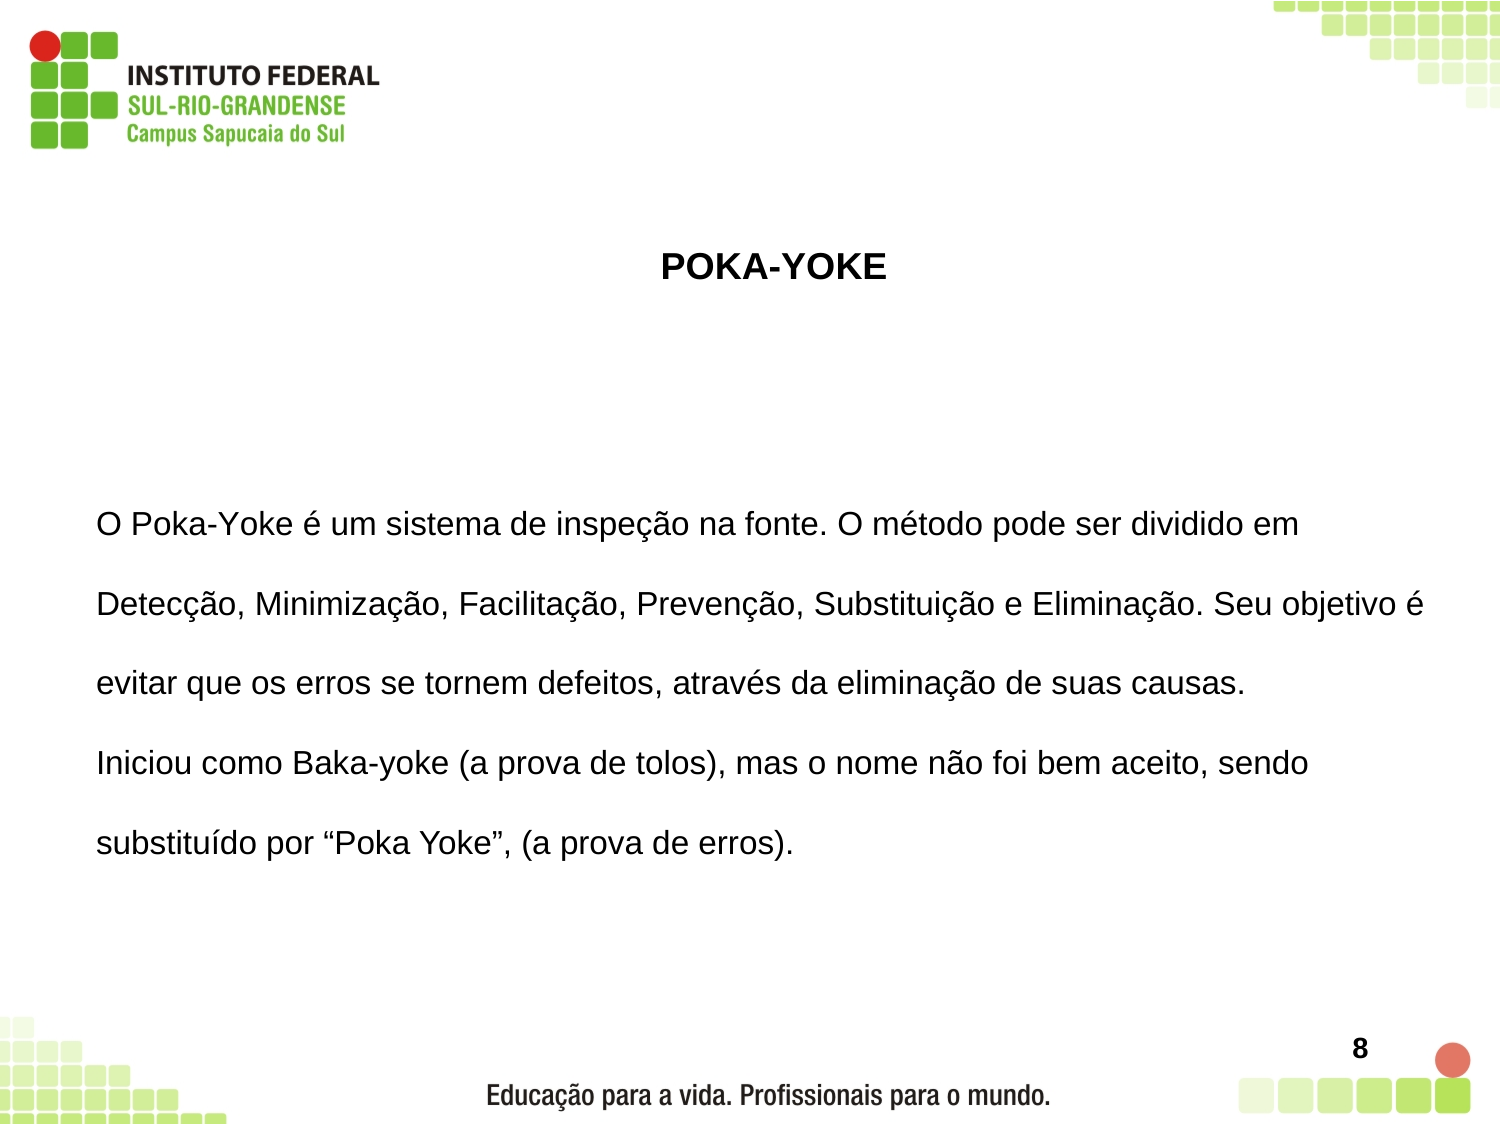

POKA-YOKE
O Poka-Yoke é um sistema de inspeção na fonte. O método pode ser dividido em Detecção, Minimização, Facilitação, Prevenção, Substituição e Eliminação. Seu objetivo é evitar que os erros se tornem defeitos, através da eliminação de suas causas.
Iniciou como Baka-yoke (a prova de tolos), mas o nome não foi bem aceito, sendo substituído por “Poka Yoke”, (a prova de erros).